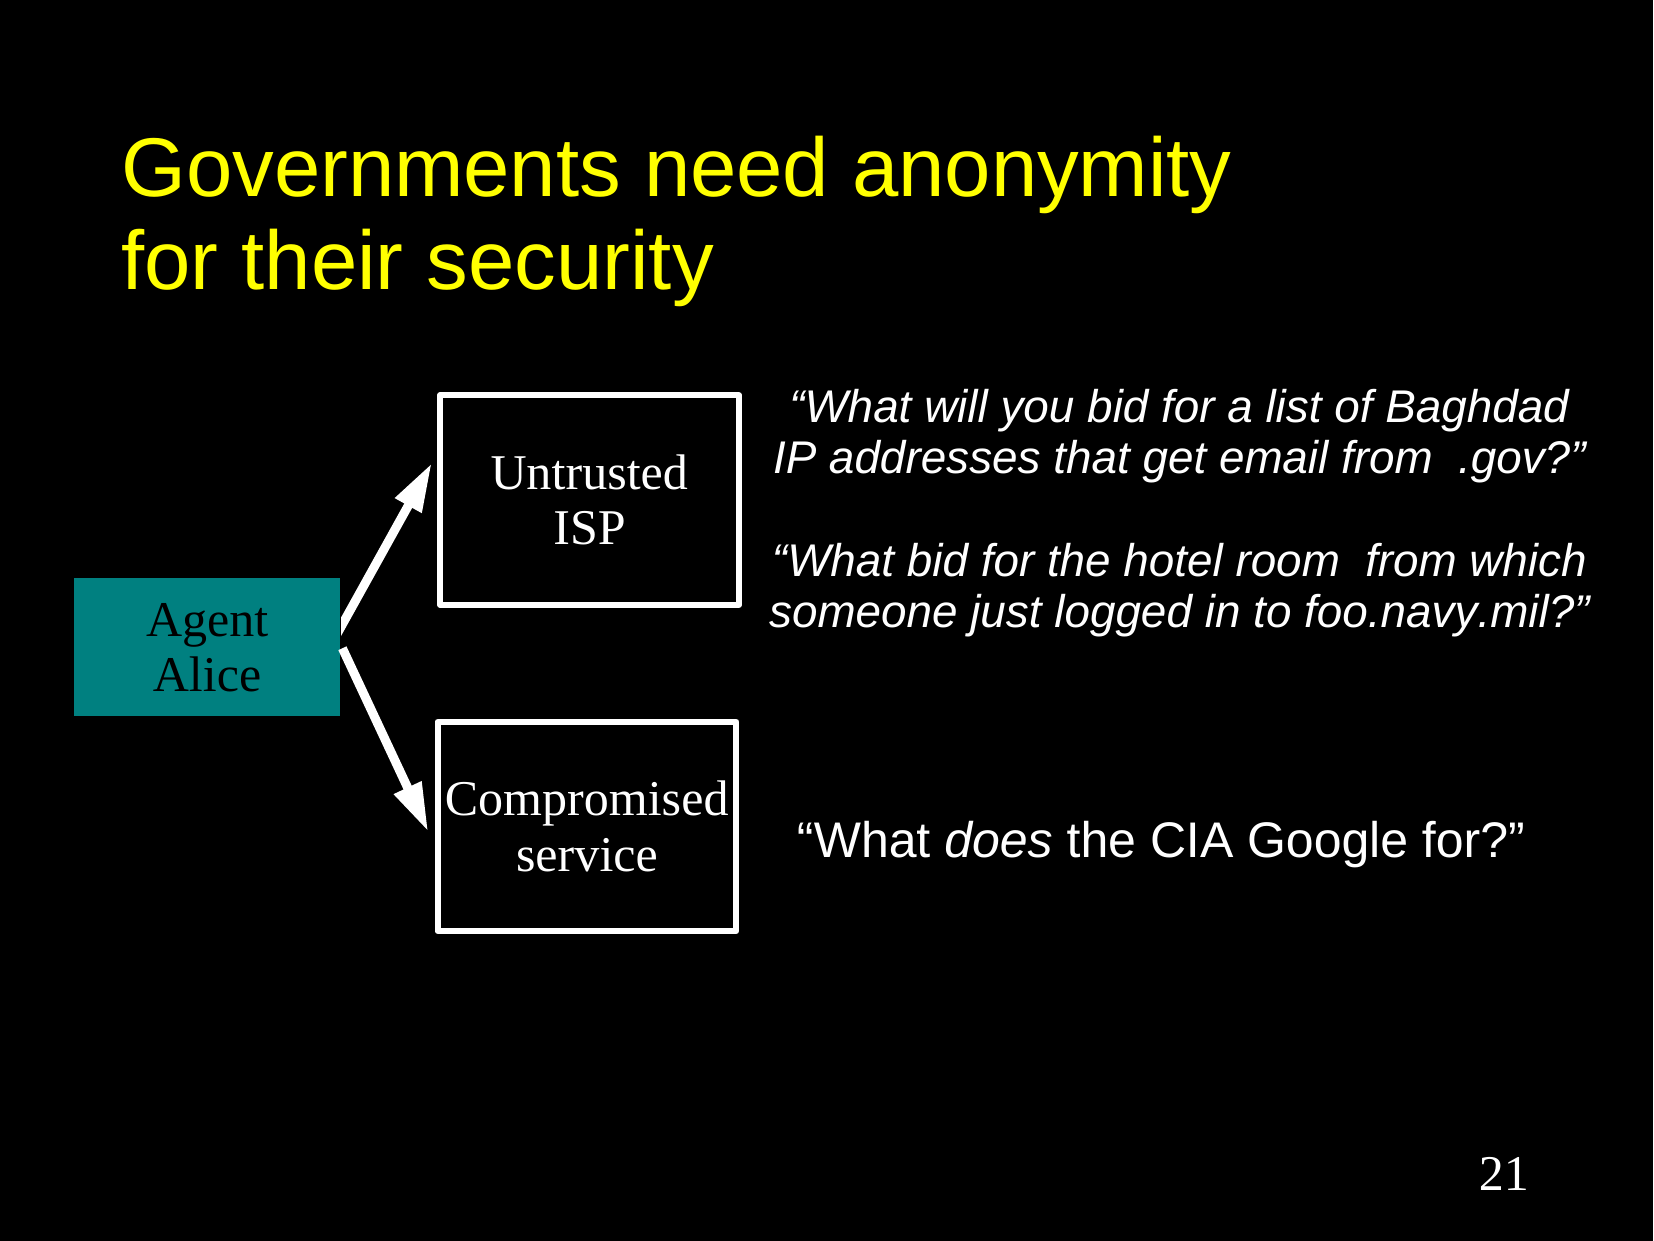

# Governments need anonymity for their security
“What will you bid for a list of Baghdad
IP addresses that get email from .gov?”
“What bid for the hotel room from which
someone just logged in to foo.navy.mil?”
Untrusted
ISP
Agent
Alice
Compromised
service
“What does the CIA Google for?”